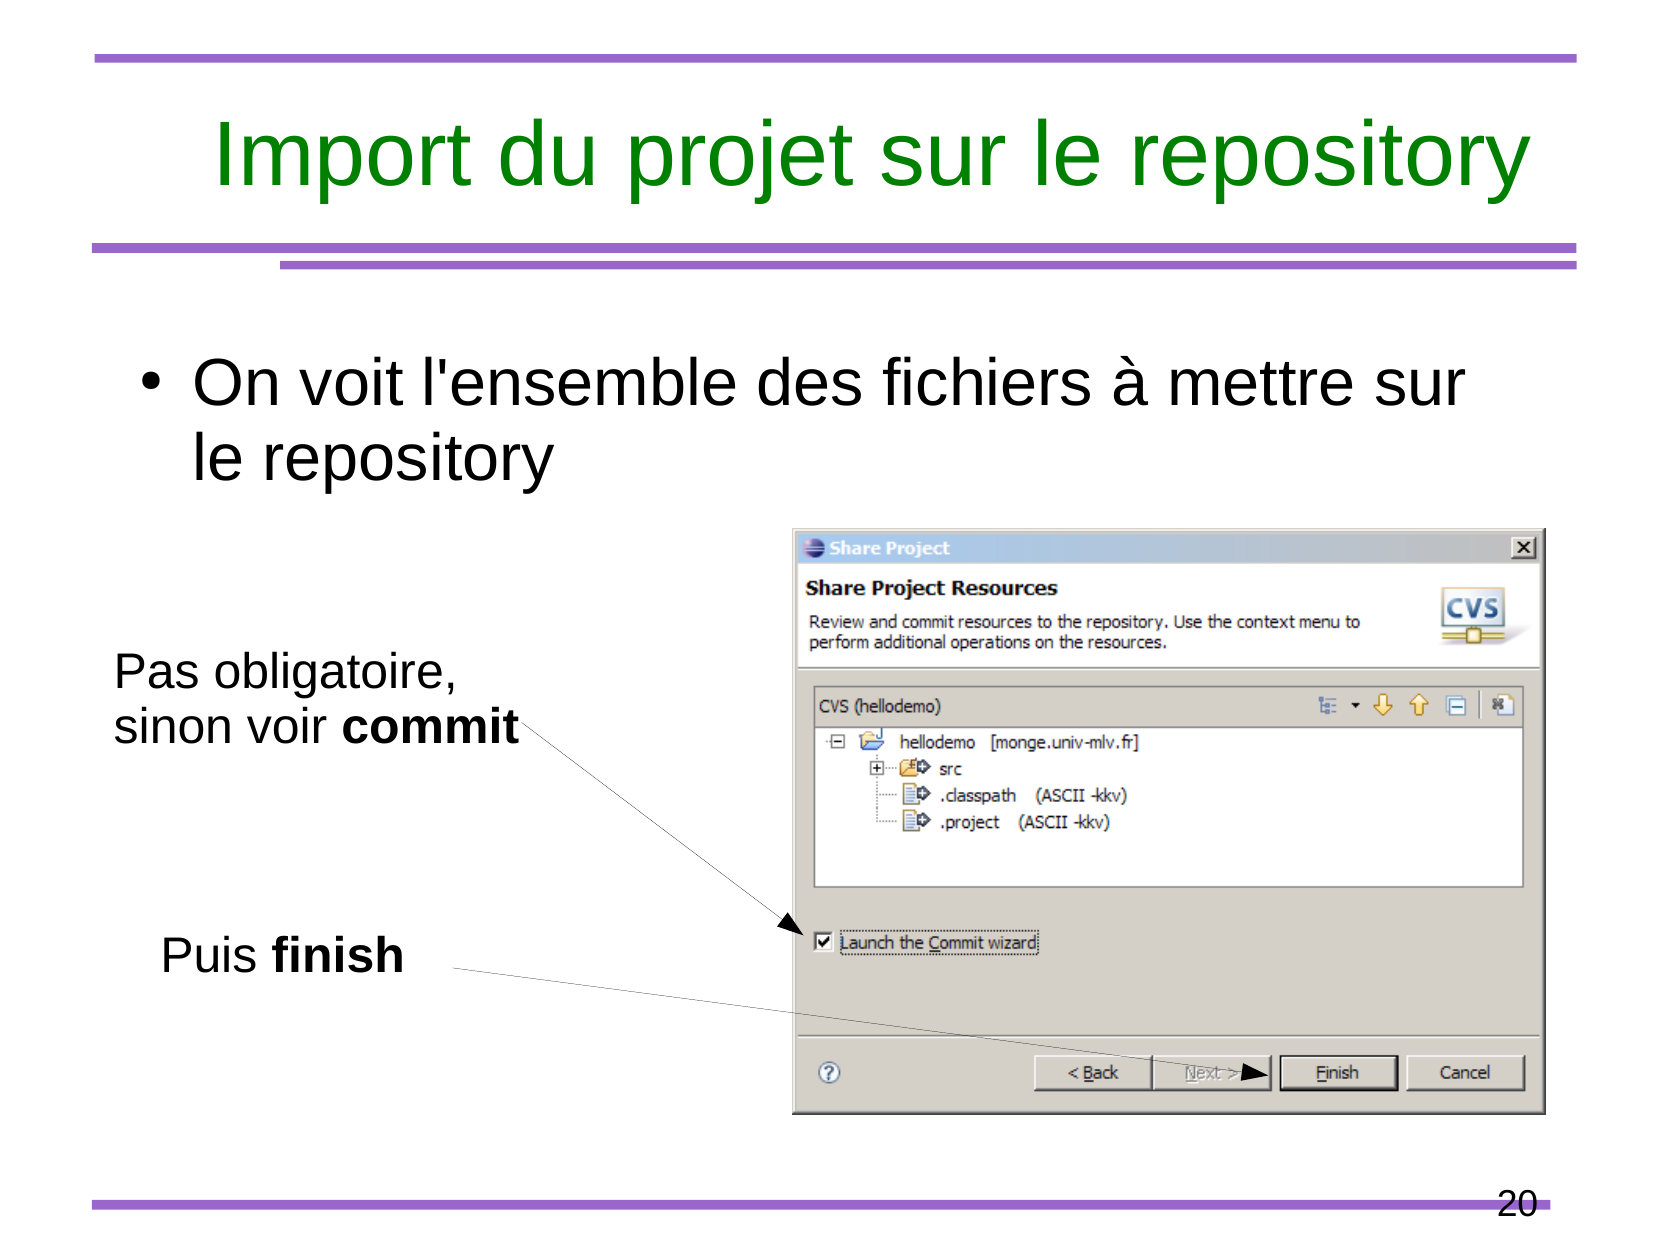

# Import du projet sur le repository
On voit l'ensemble des fichiers à mettre sur le repository
Pas obligatoire,
sinon voir commit
Puis finish